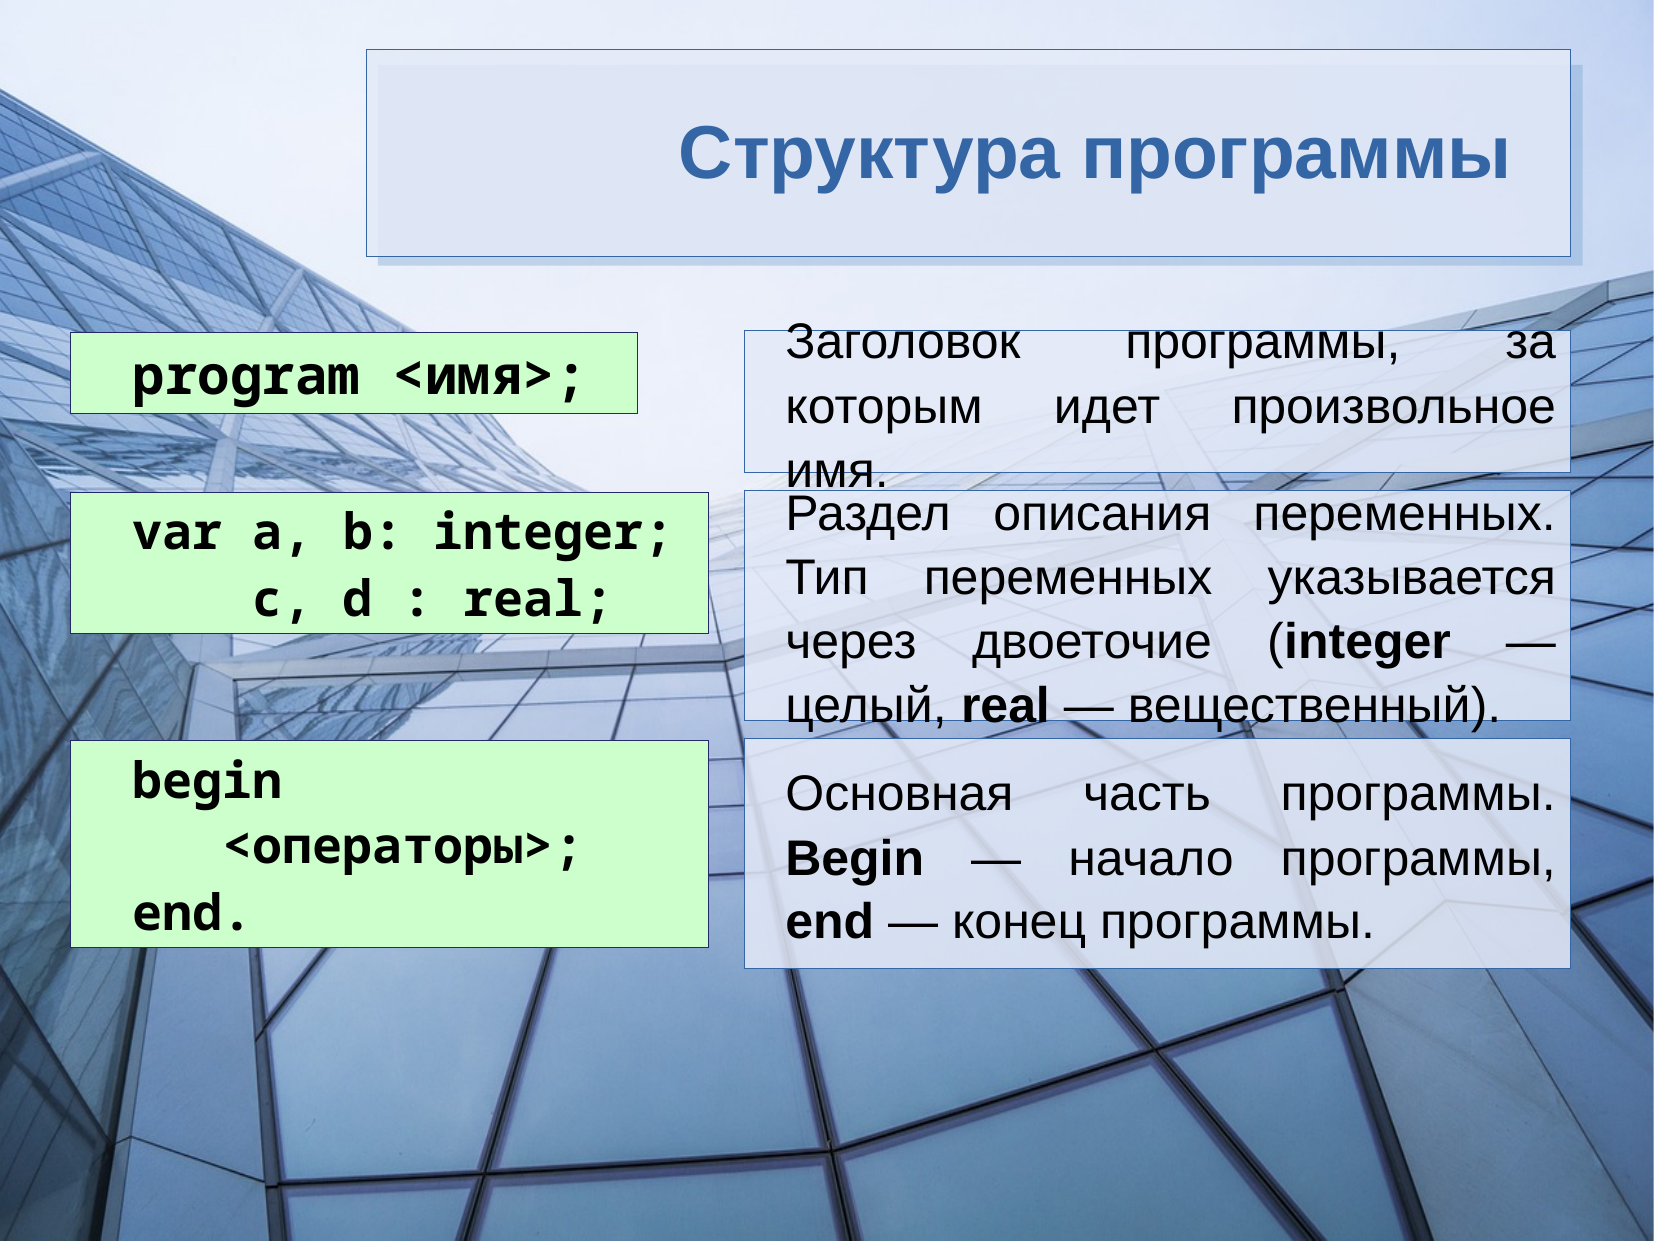

# Структура программы
Заголовок программы, за которым идет произвольное имя.
program <имя>;
Раздел описания переменных. Тип переменных указывается через двоеточие (integer — целый, real — вещественный).
var a, b: integer;
 c, d : real;
Основная часть программы. Begin — начало программы, end — конец программы.
begin
 <операторы>;
end.